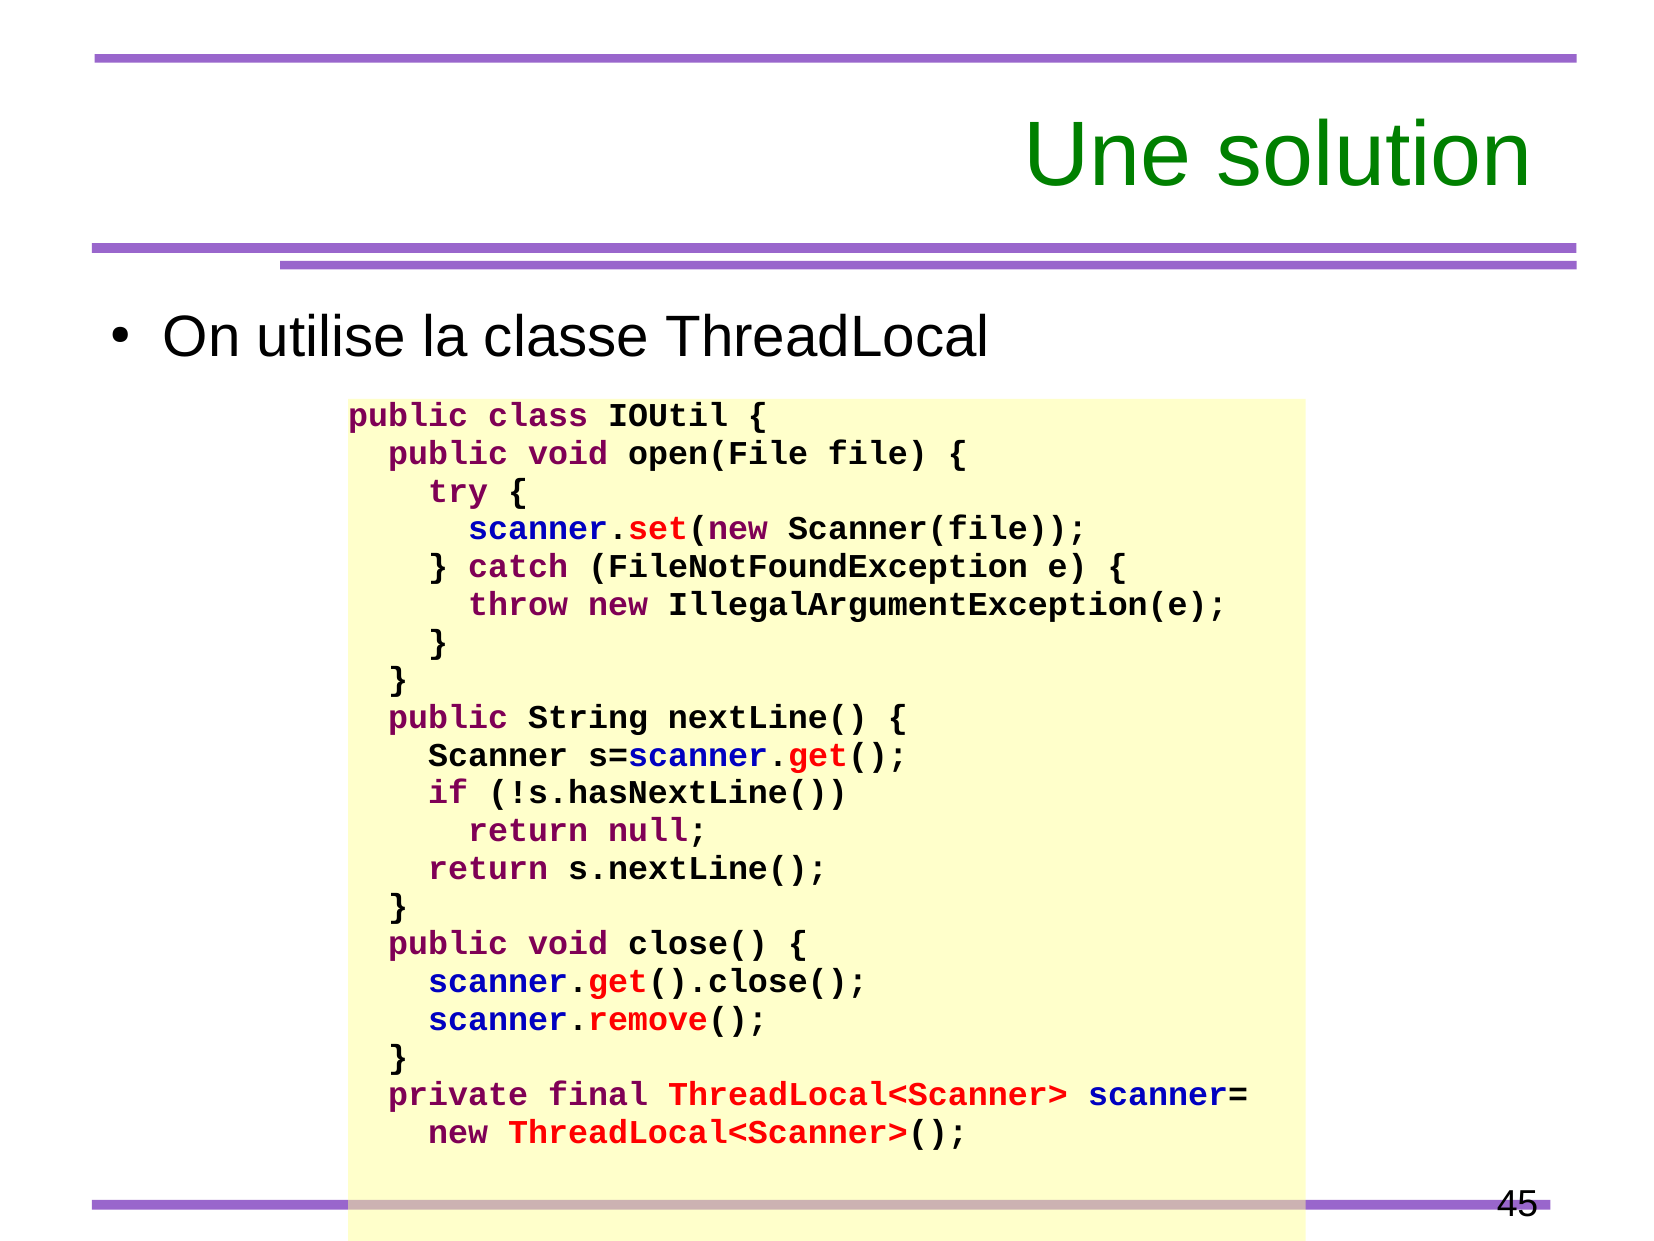

# Une solution
On utilise la classe ThreadLocal
public class IOUtil {
 public void open(File file) {
 try {
 scanner.set(new Scanner(file));
 } catch (FileNotFoundException e) {
 throw new IllegalArgumentException(e);
 }
 }
 public String nextLine() {
 Scanner s=scanner.get();
 if (!s.hasNextLine())
 return null;
 return s.nextLine();
 }
 public void close() {
 scanner.get().close();
 scanner.remove();
 }
 private final ThreadLocal<Scanner> scanner=
 new ThreadLocal<Scanner>();